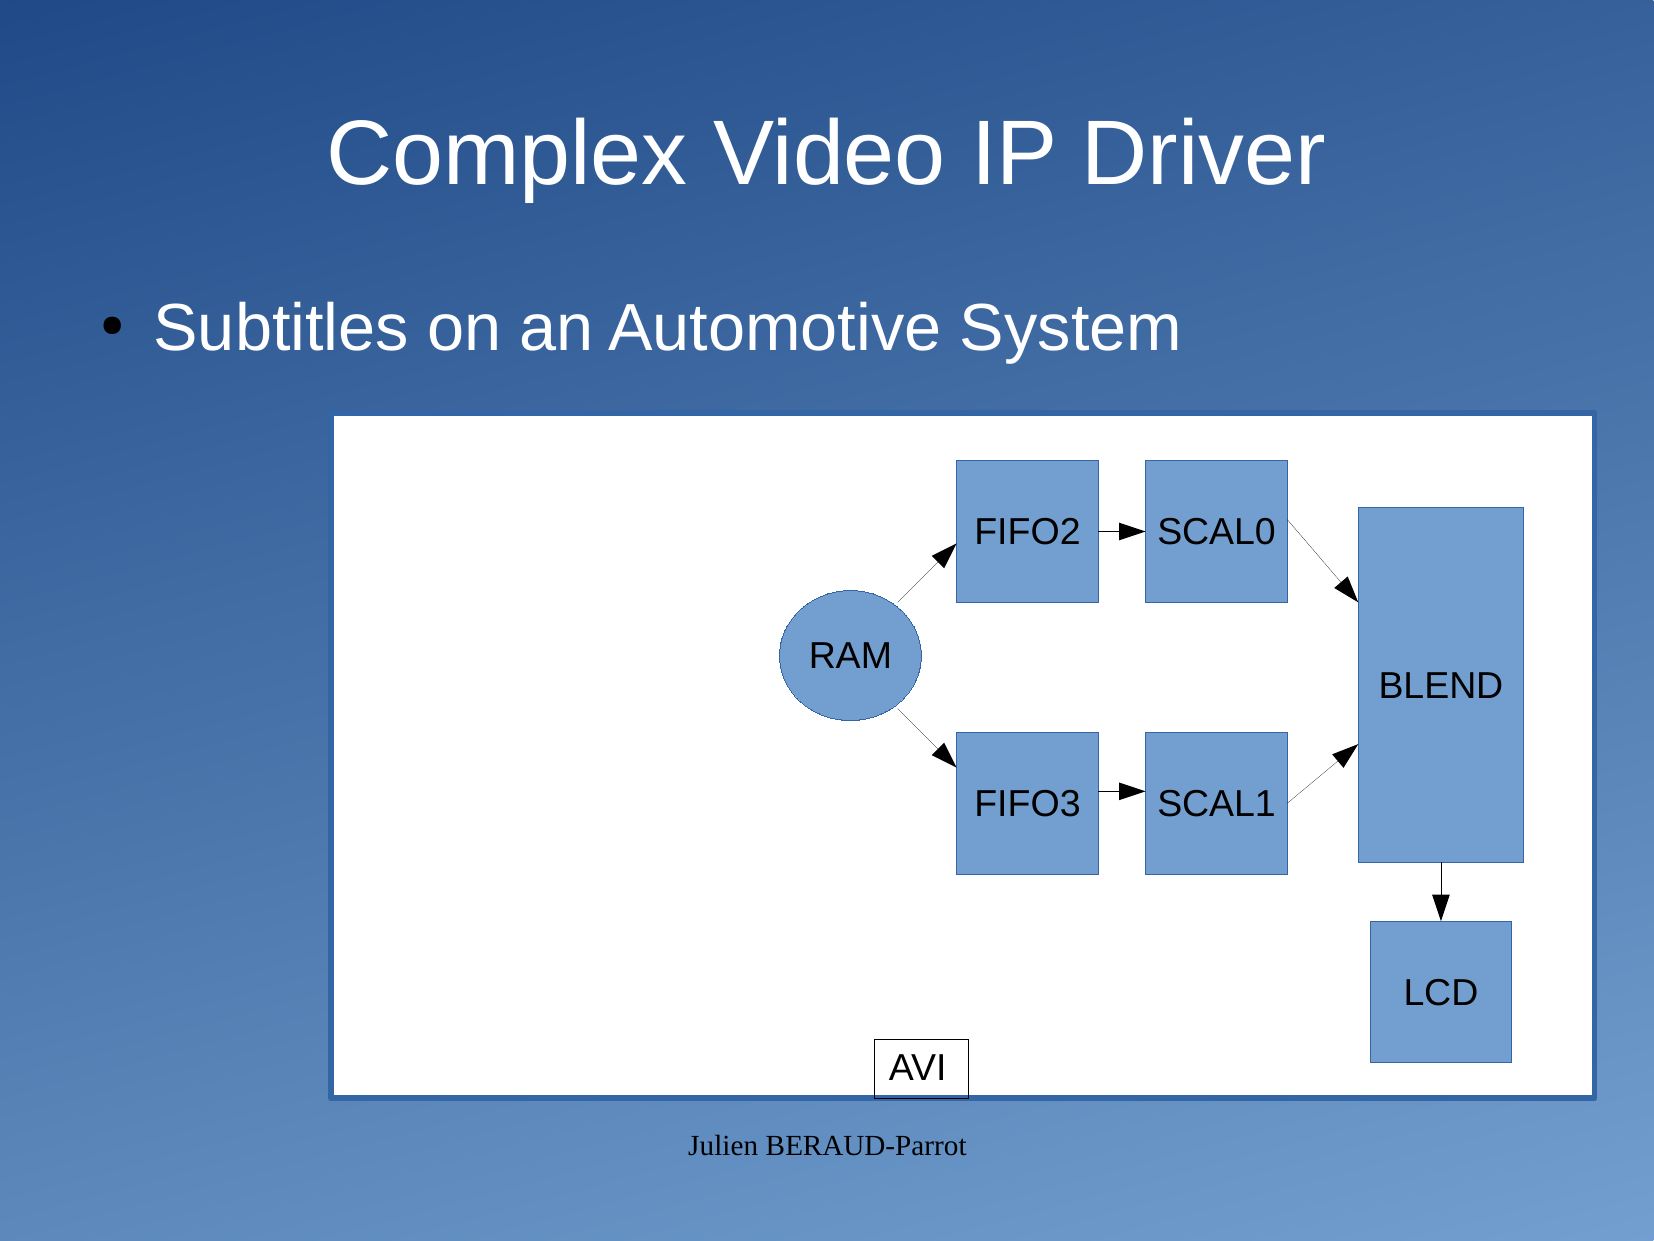

# Complex Video IP Driver
Subtitles on an Automotive System
FIFO2
SCAL0
BLEND
RAM
FIFO3
SCAL1
LCD
AVI
Julien BERAUD-Parrot